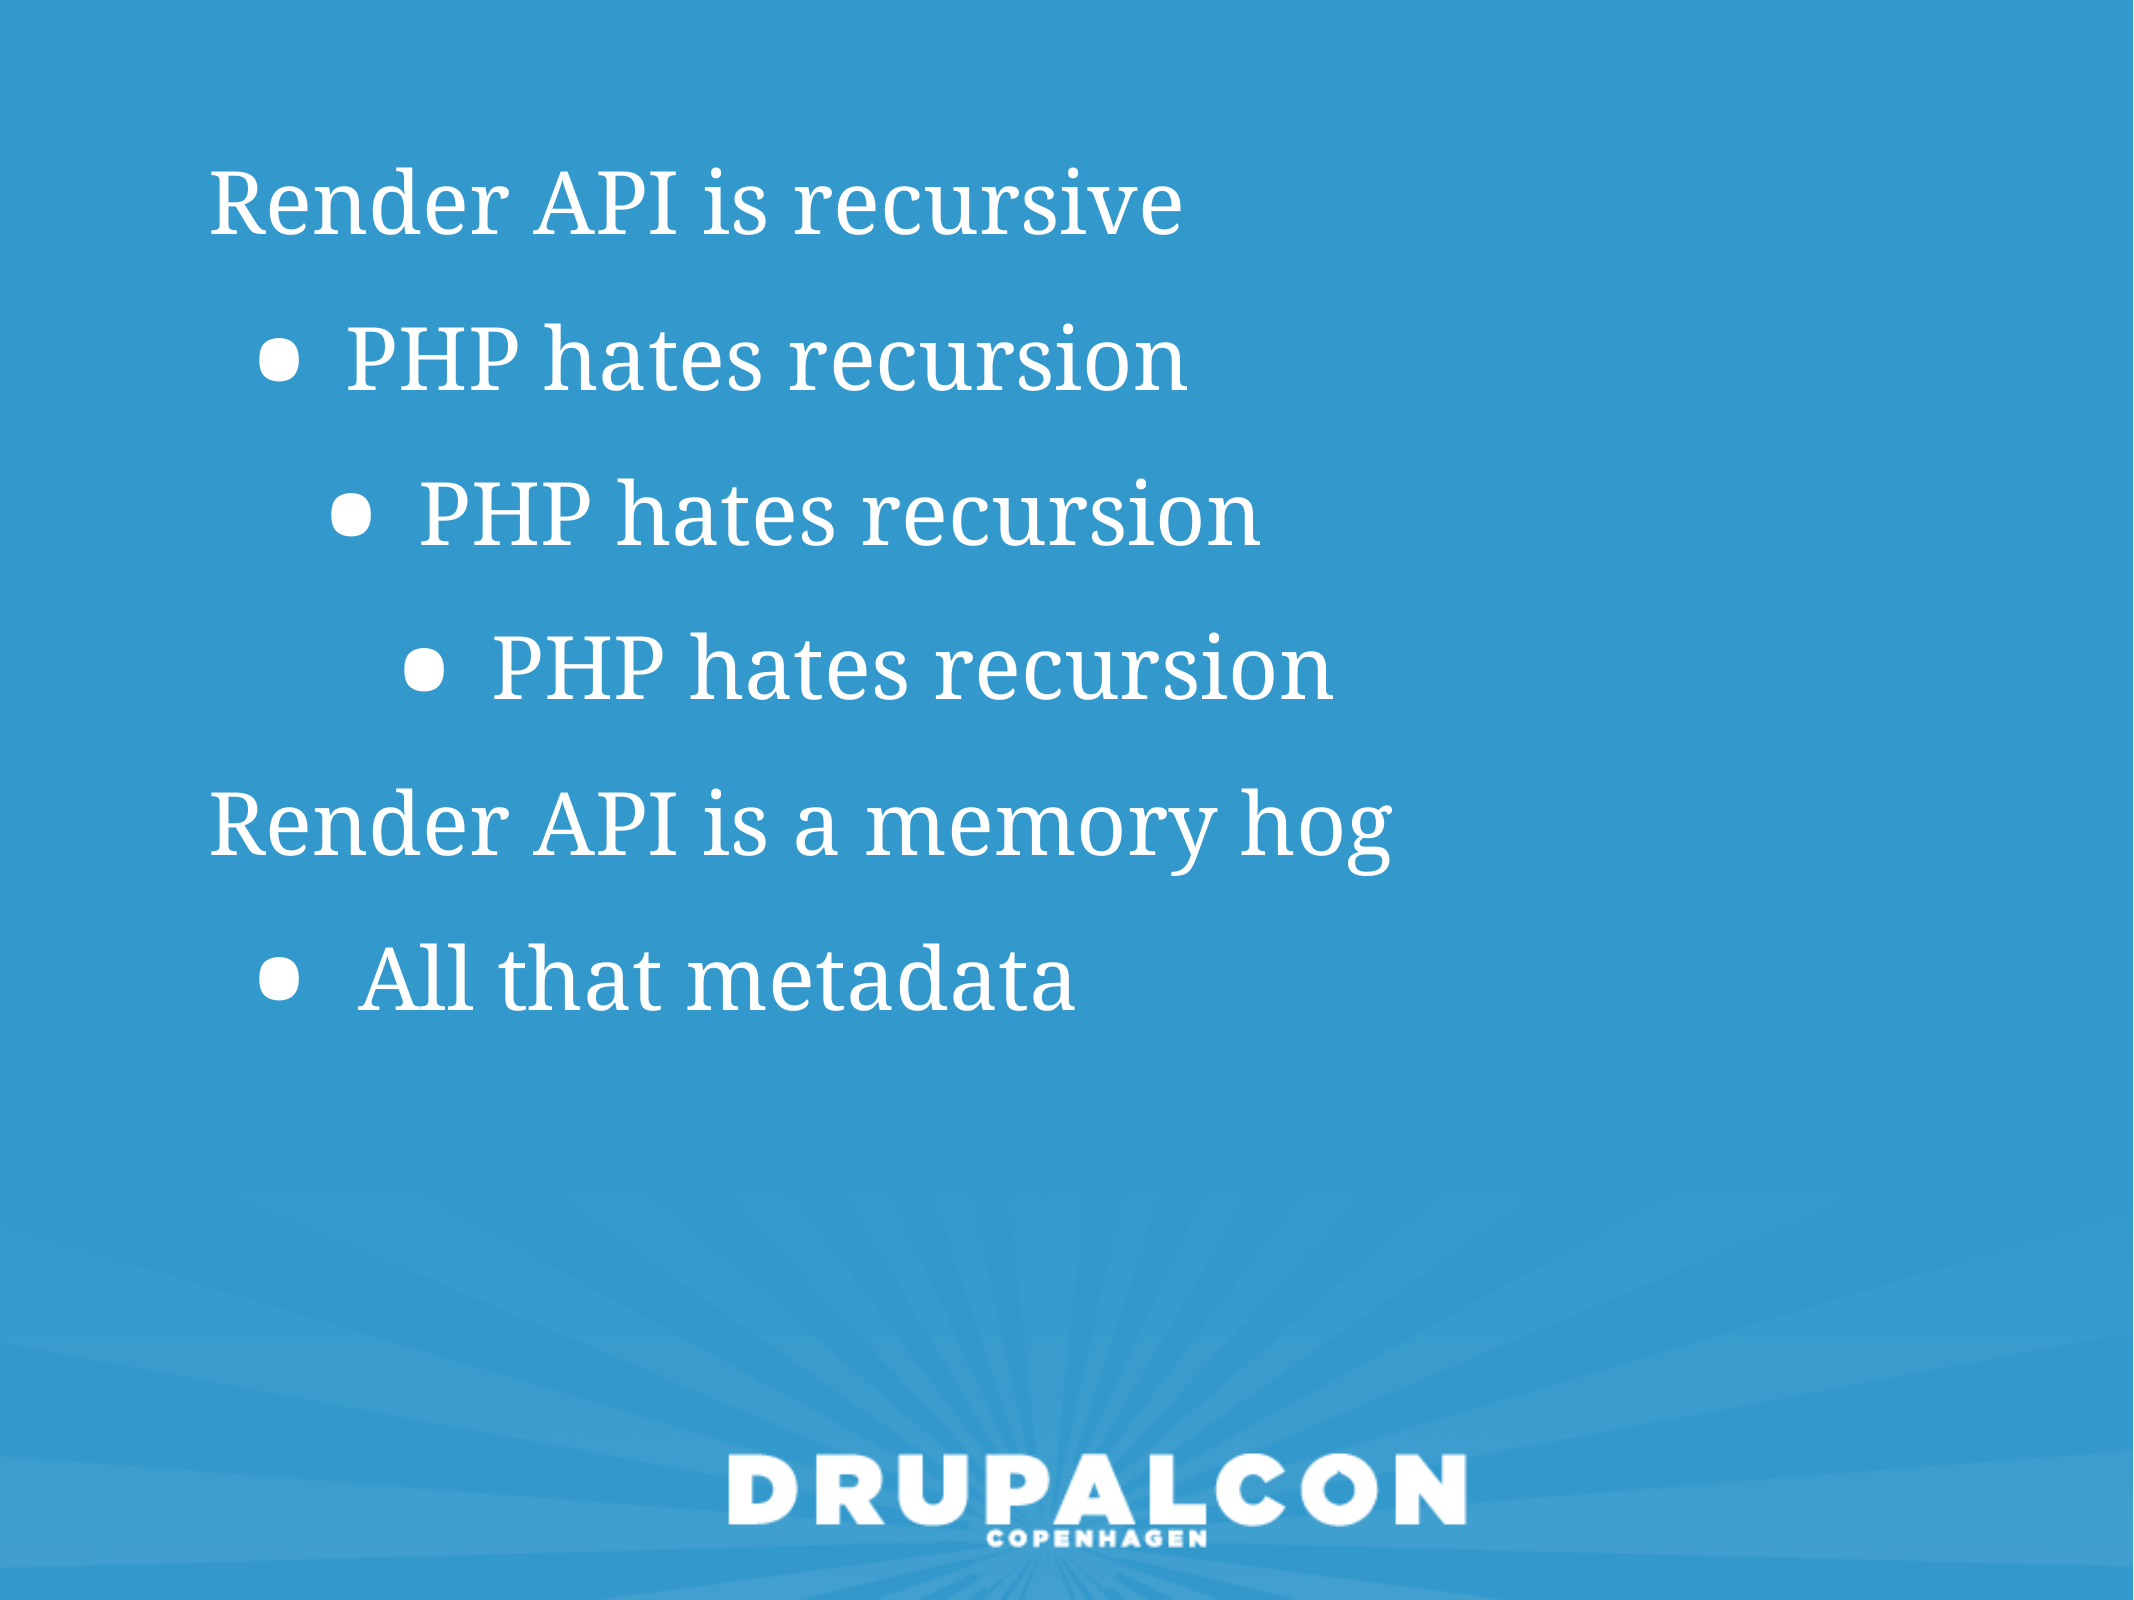

# Render API is recursive
PHP hates recursion
PHP hates recursion
PHP hates recursion
Render API is a memory hog
	All that metadata